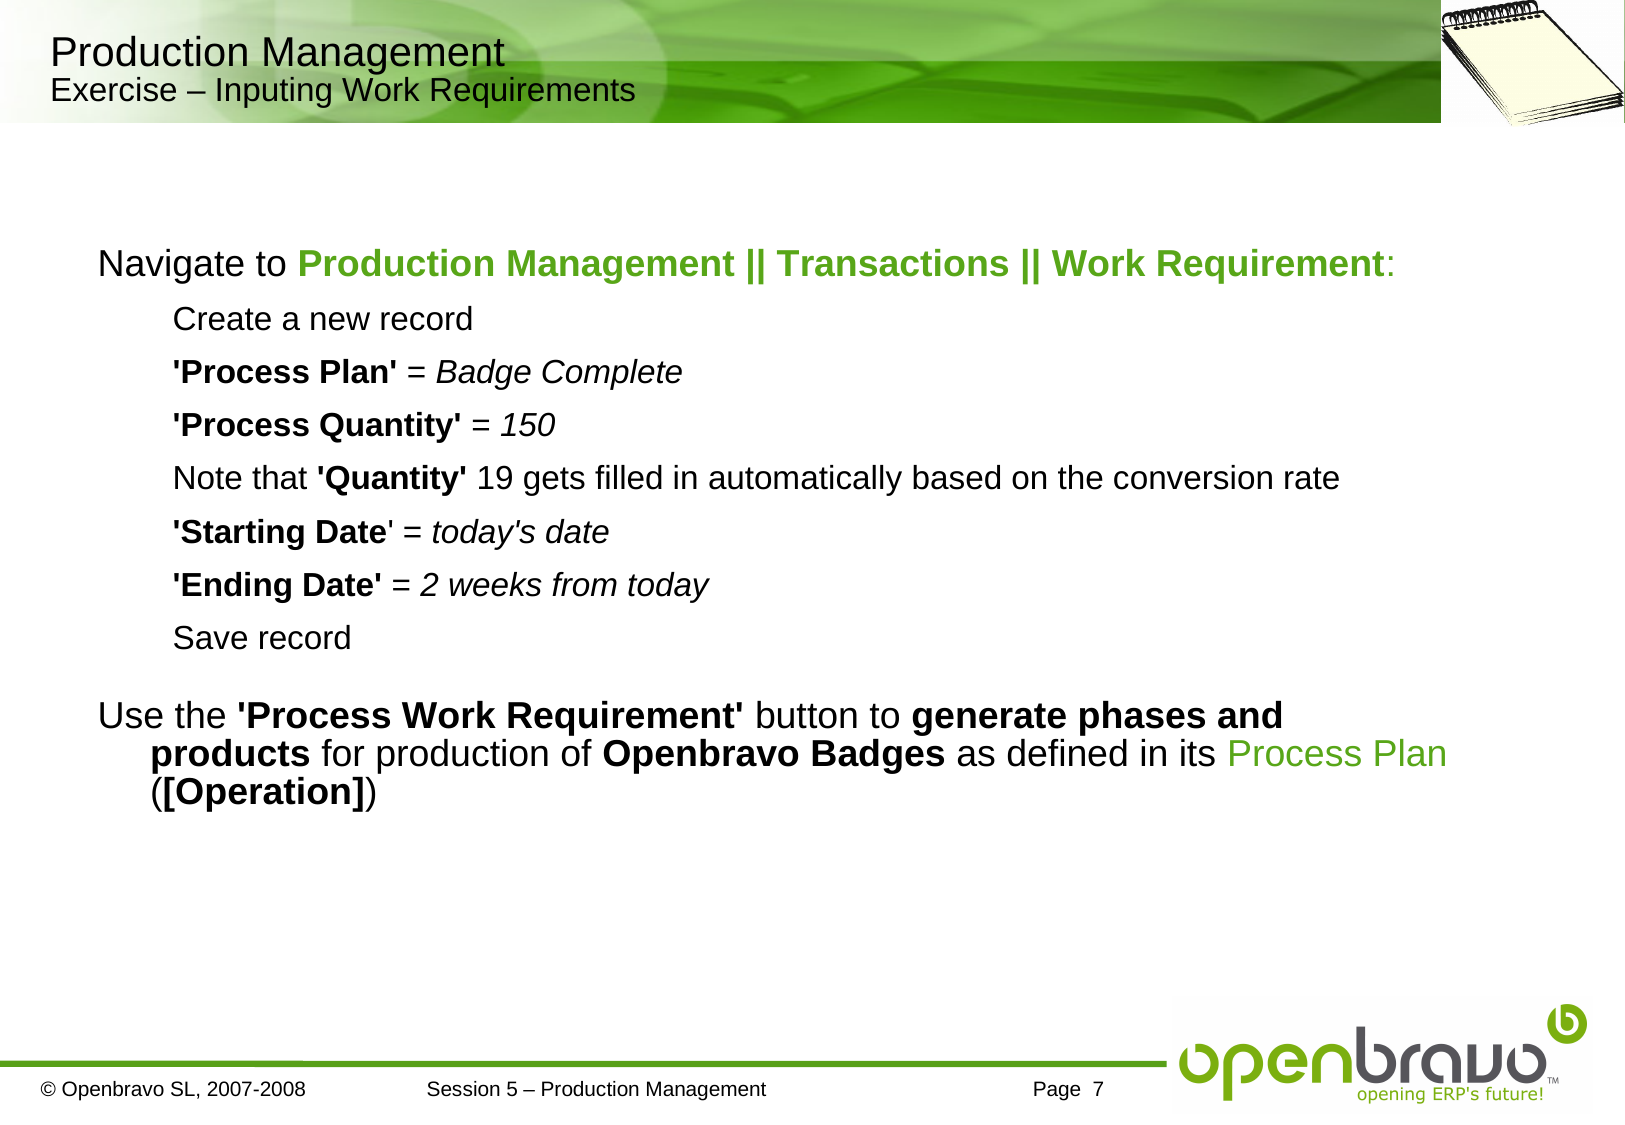

# Production Management Exercise – Inputing Work Requirements
Navigate to Production Management || Transactions || Work Requirement:
Create a new record
'Process Plan' = Badge Complete
'Process Quantity' = 150
Note that 'Quantity' 19 gets filled in automatically based on the conversion rate
'Starting Date' = today's date
'Ending Date' = 2 weeks from today
Save record
Use the 'Process Work Requirement' button to generate phases and products for production of Openbravo Badges as defined in its Process Plan ([Operation])